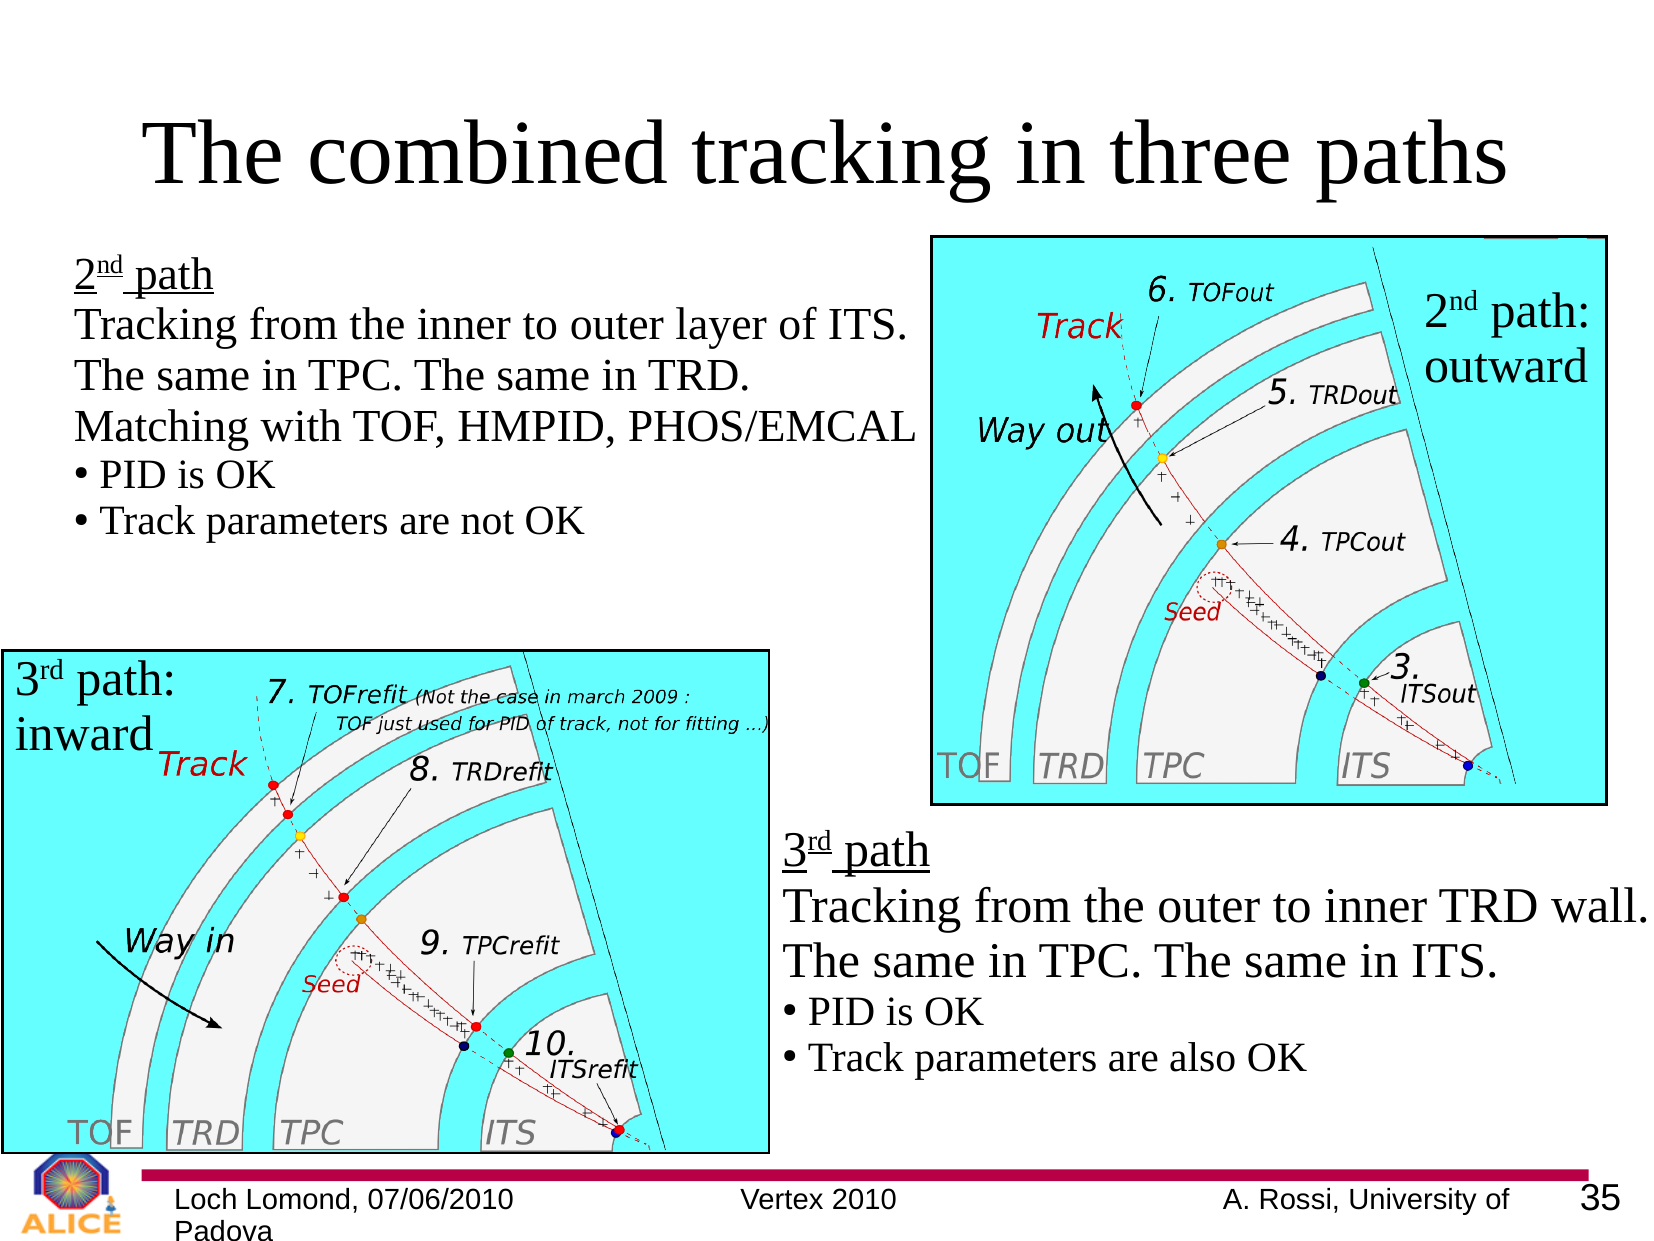

# The combined tracking in three paths
2nd path:
outward
2nd path
Tracking from the inner to outer layer of ITS. The same in TPC. The same in TRD. Matching with TOF, HMPID, PHOS/EMCAL
 PID is OK
 Track parameters are not OK
3rd path:
inward
3rd path
Tracking from the outer to inner TRD wall. The same in TPC. The same in ITS.
 PID is OK
 Track parameters are also OK
Loch Lomond, 07/06/2010 		 Vertex 2010 		 A. Rossi, University of Padova
35